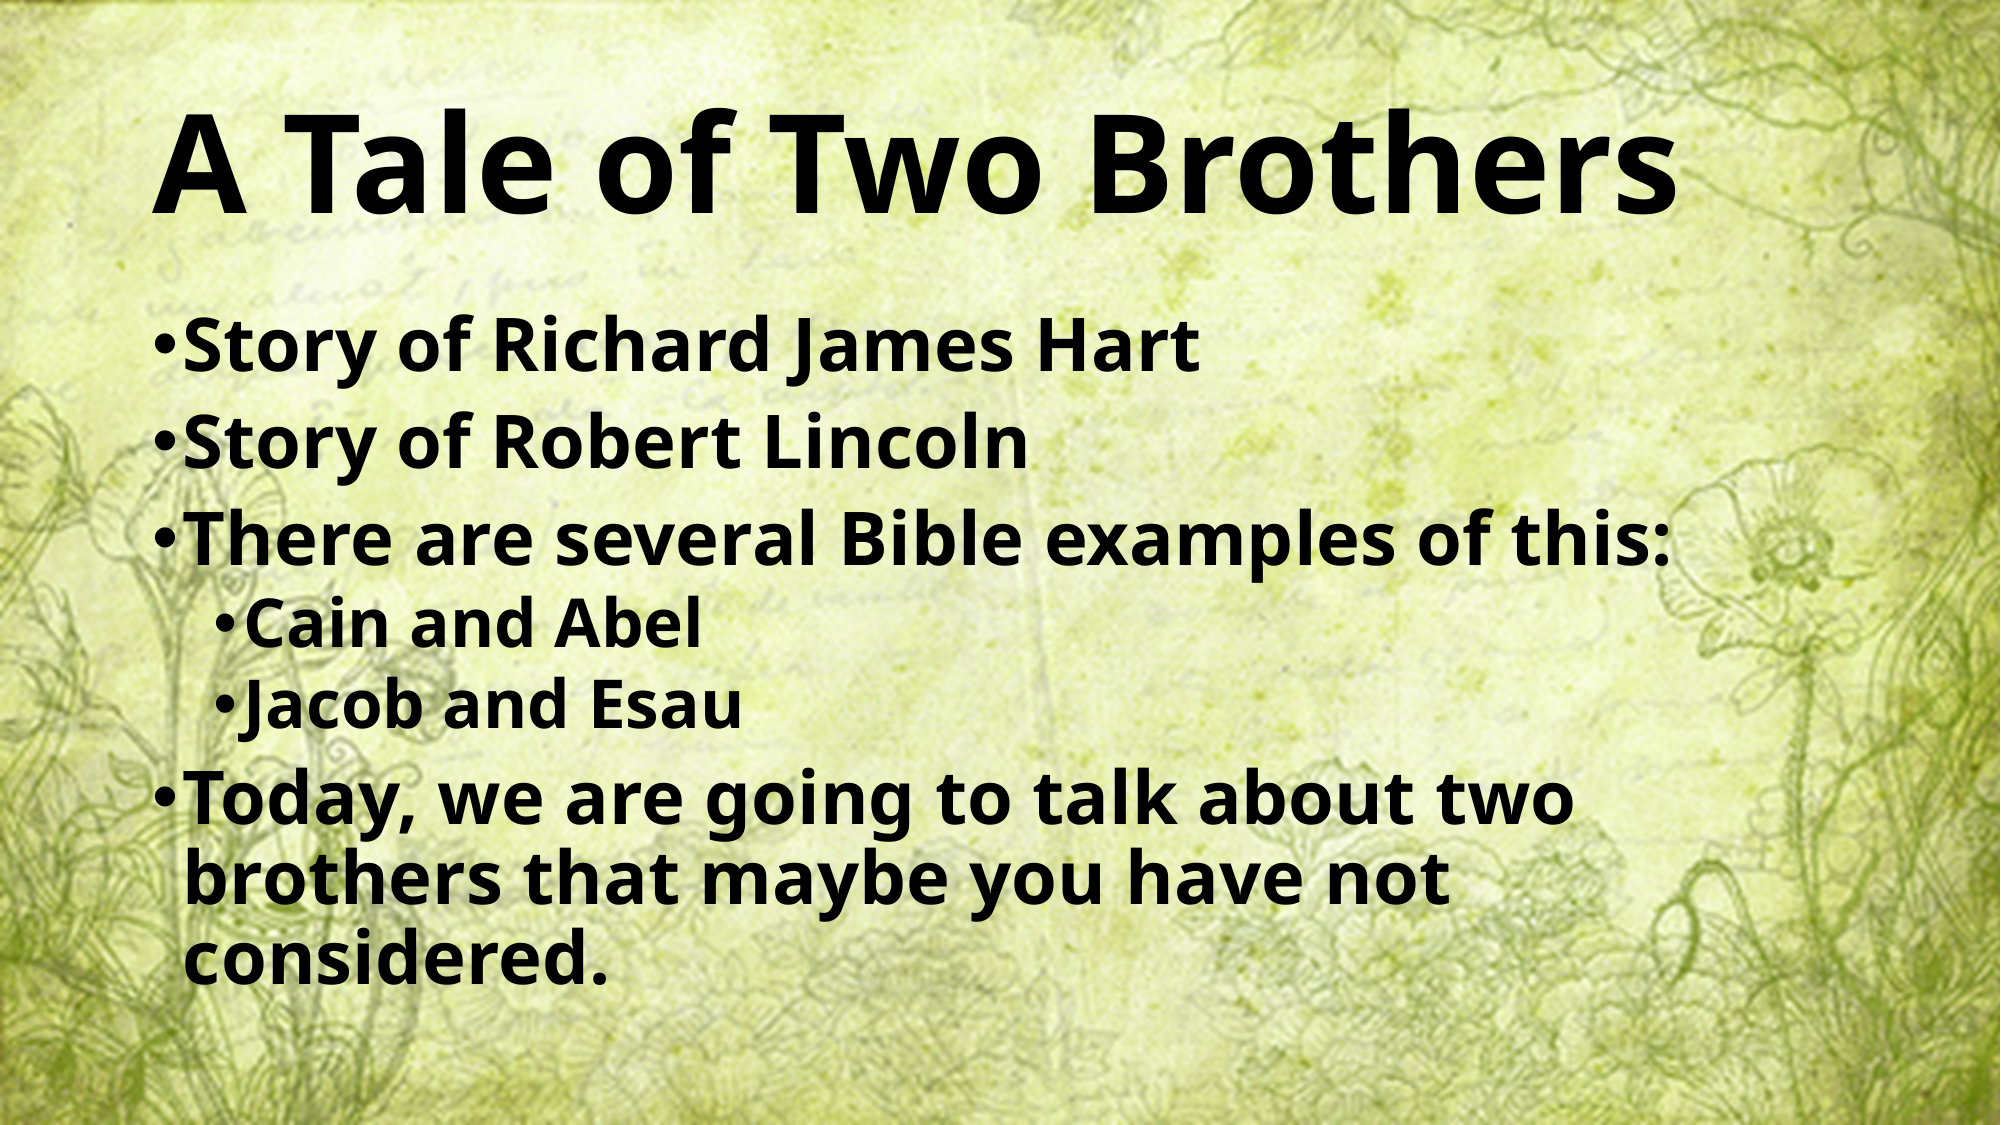

# A Tale of Two Brothers
Story of Richard James Hart
Story of Robert Lincoln
There are several Bible examples of this:
Cain and Abel
Jacob and Esau
Today, we are going to talk about two brothers that maybe you have not considered.